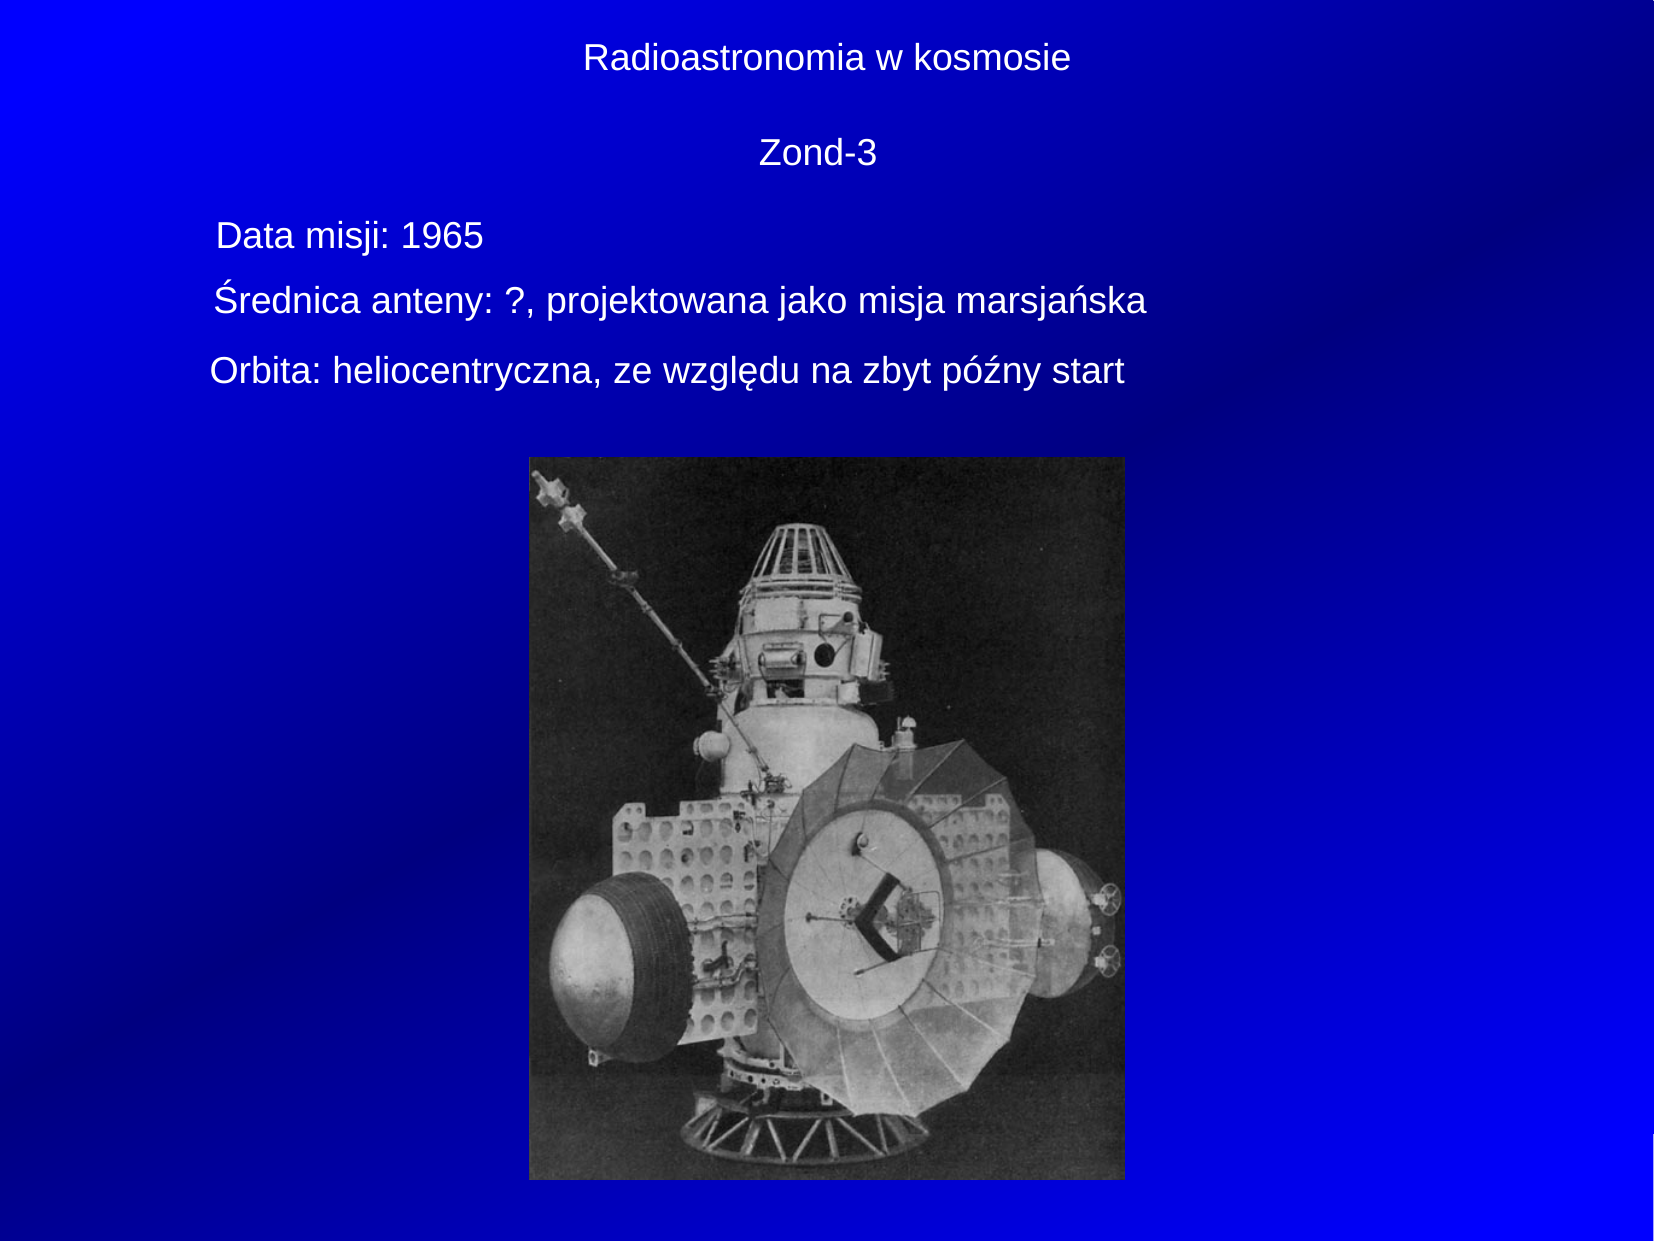

Radioastronomia w kosmosie
Zond-3
Data misji: 1965
Średnica anteny: ?, projektowana jako misja marsjańska
Orbita: heliocentryczna, ze względu na zbyt późny start